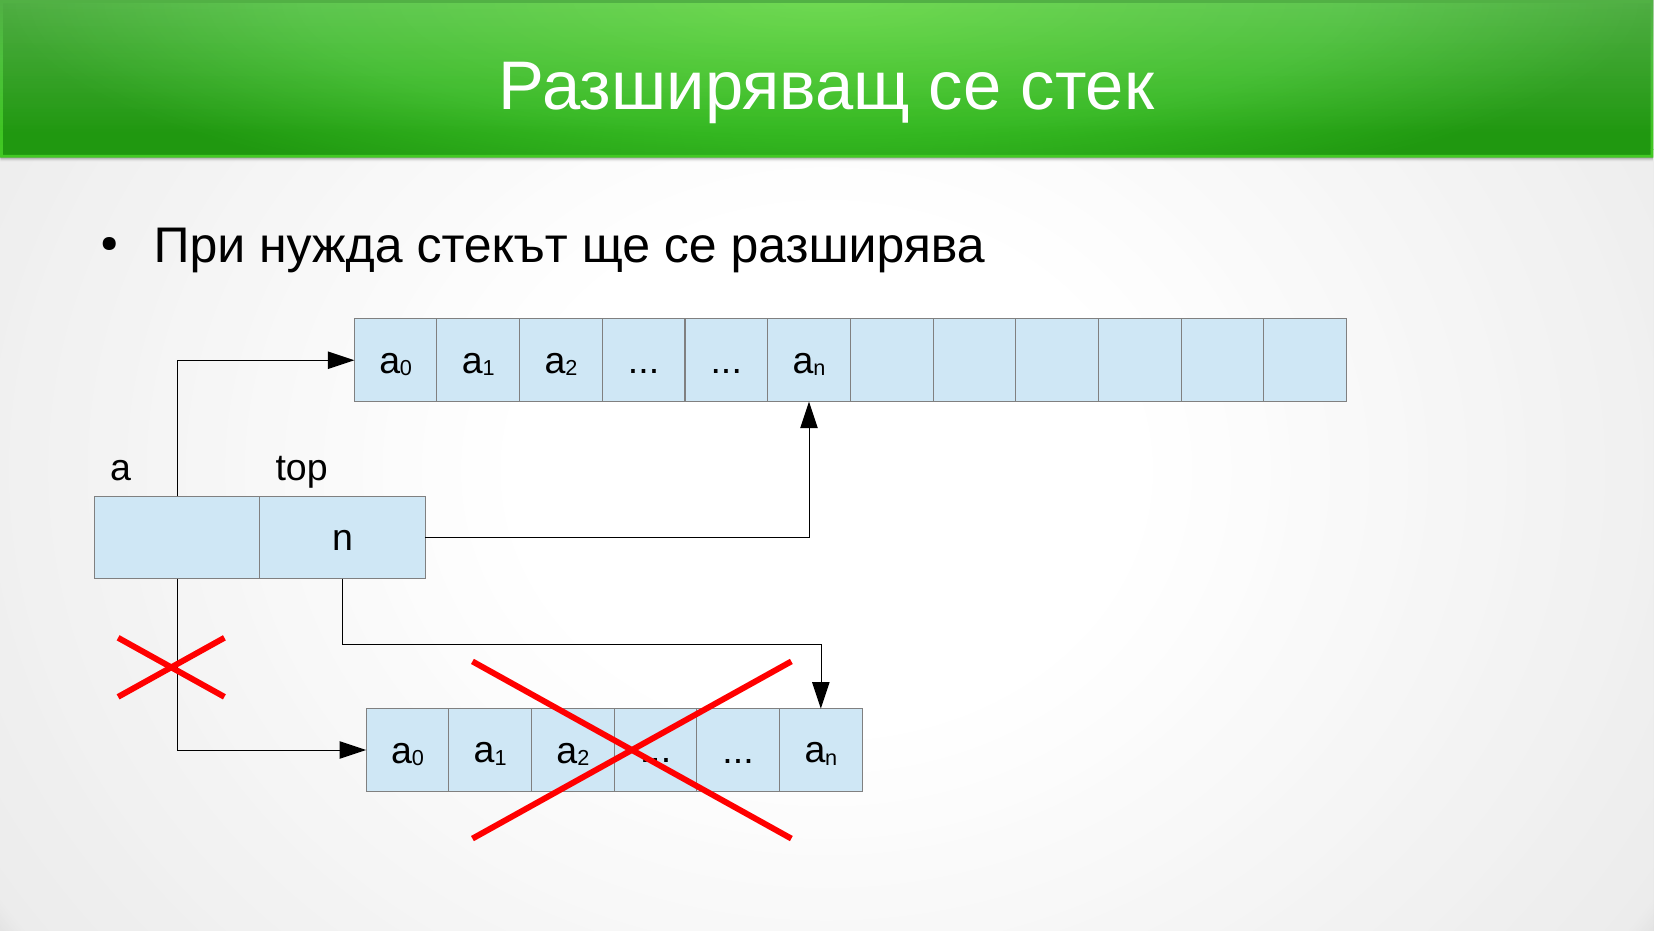

# Разширяващ се стек
При нужда стекът ще се разширява
a1
...
an
a0
a2
...
a
top
n
a1
...
an
a0
a2
...